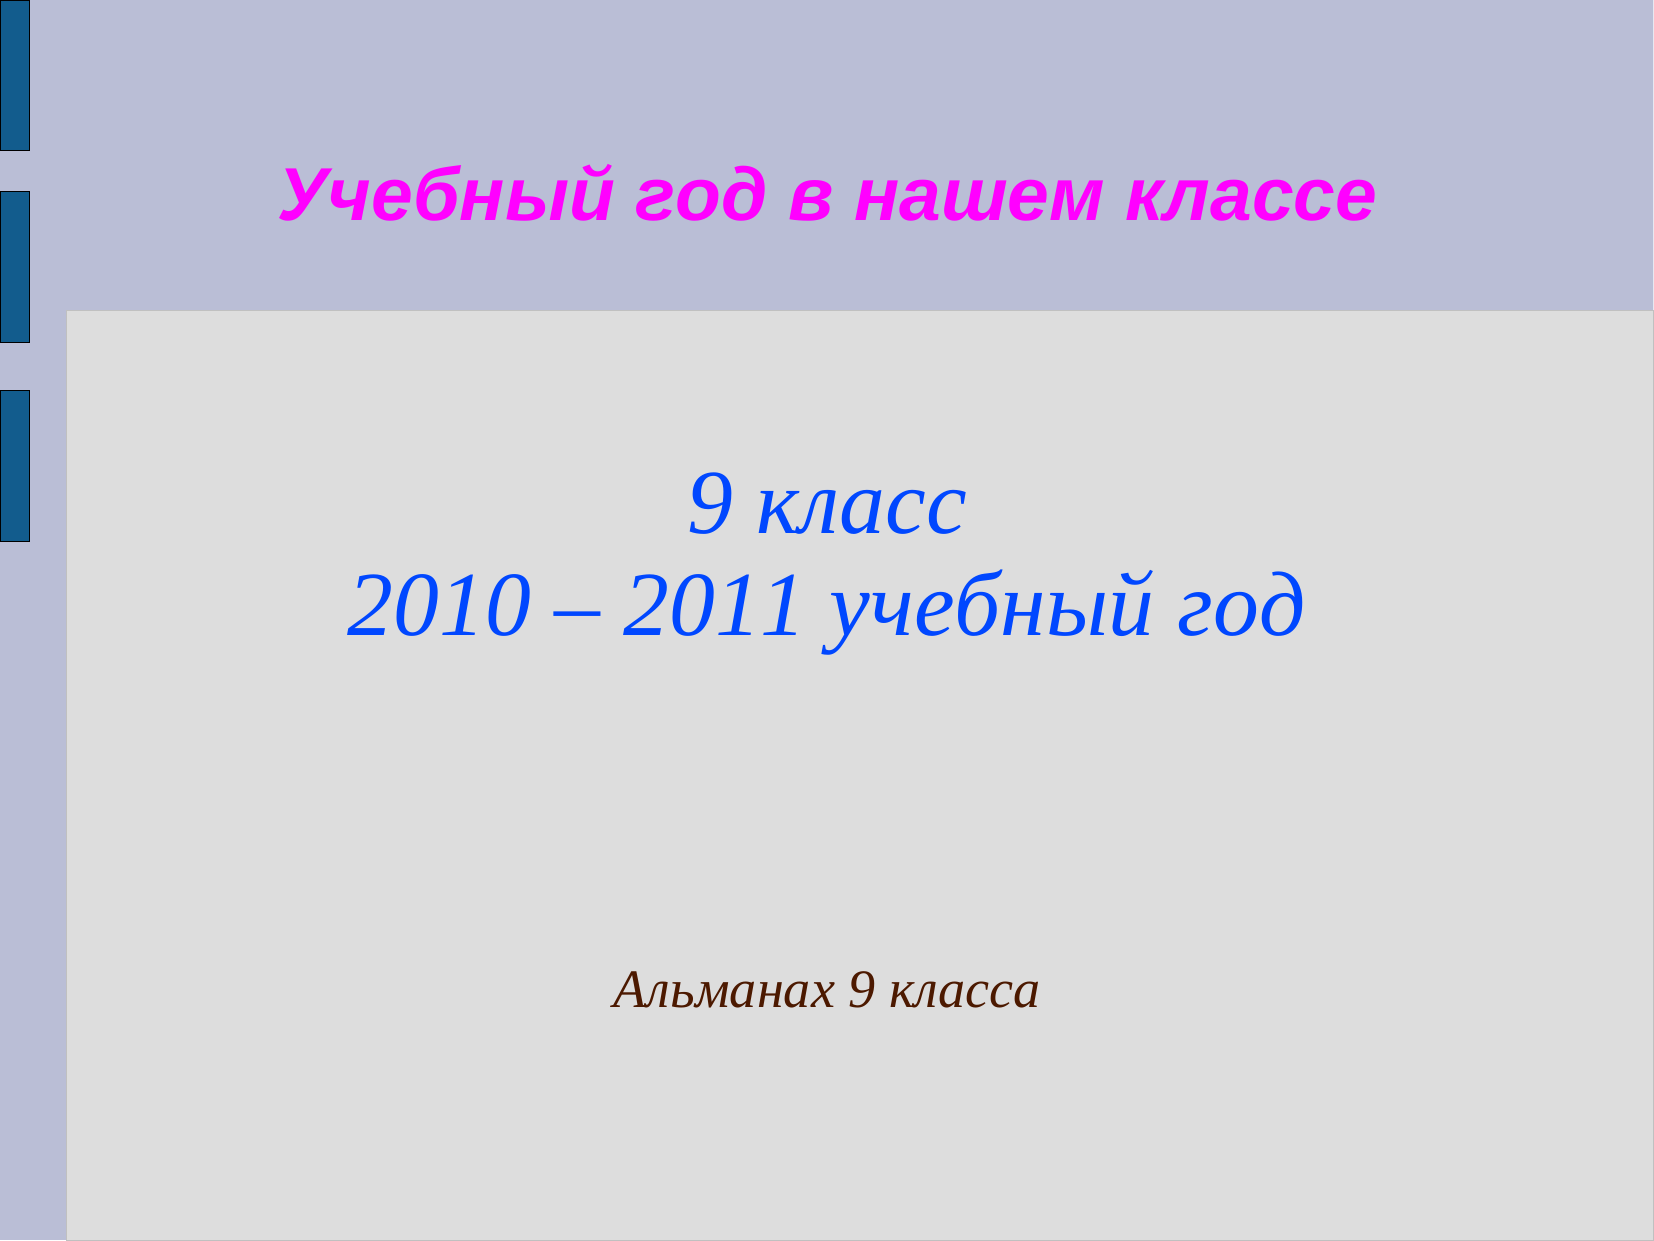

# Учебный год в нашем классе
9 класс
2010 – 2011 учебный год
Альманах 9 класса